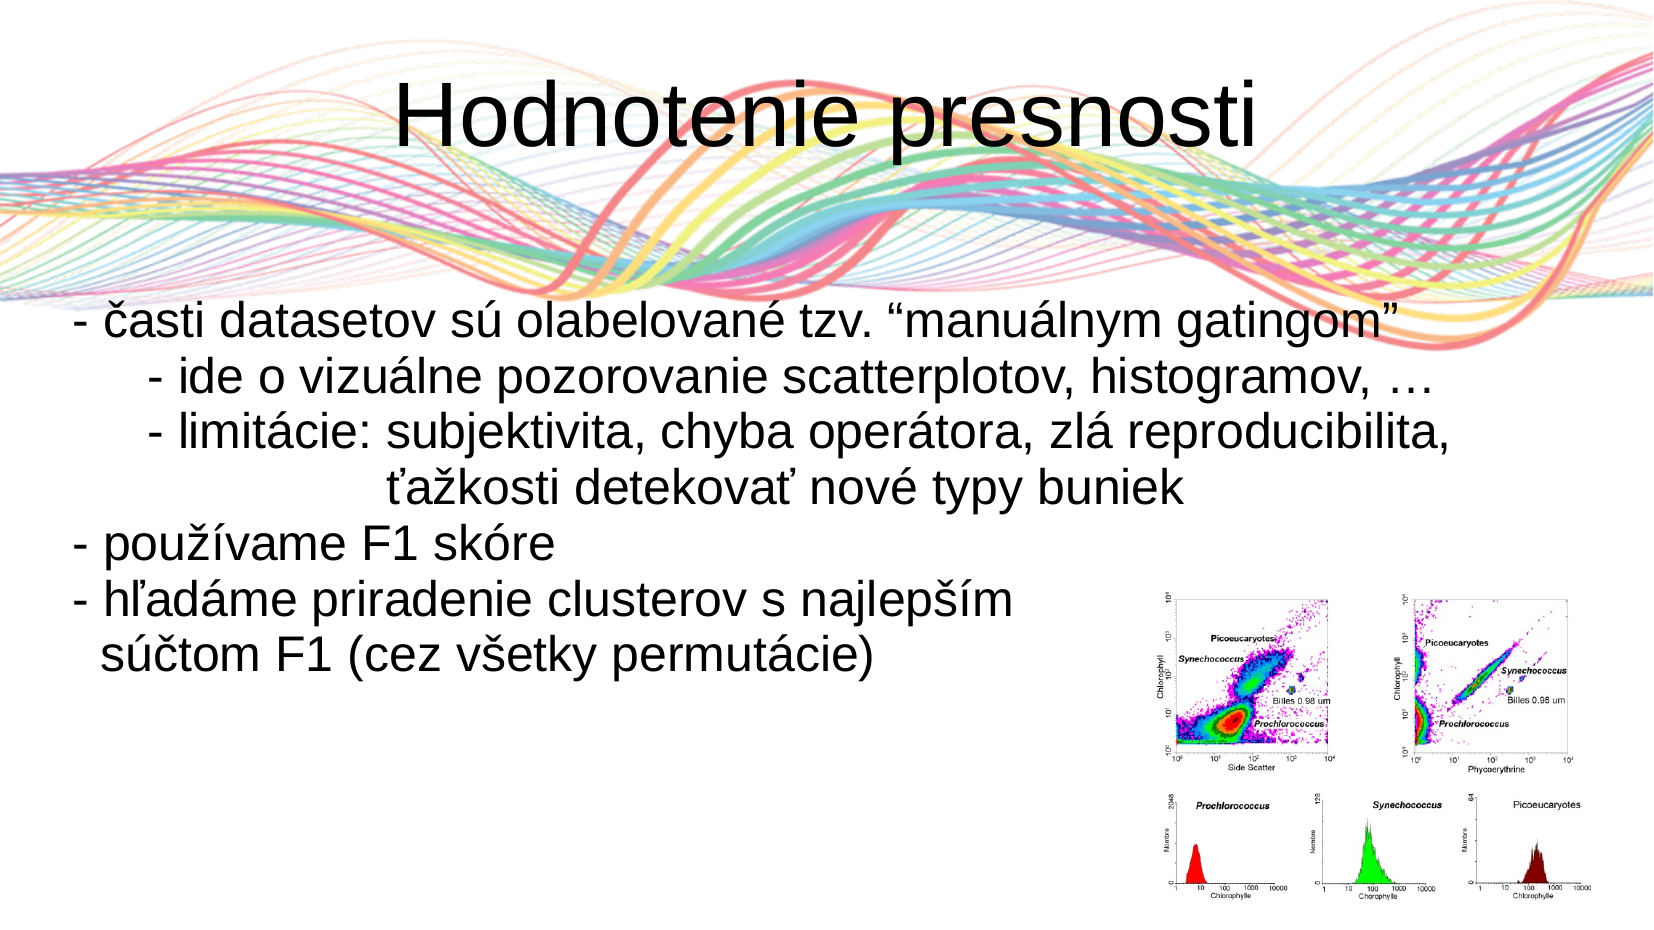

# Hodnotenie presnosti
- časti datasetov sú olabelované tzv. “manuálnym gatingom”
	- ide o vizuálne pozorovanie scatterplotov, histogramov, …
	- limitácie: subjektivita, chyba operátora, zlá reproducibilita,
				 ťažkosti detekovať nové typy buniek
- používame F1 skóre
- hľadáme priradenie clusterov s najlepším
 súčtom F1 (cez všetky permutácie)